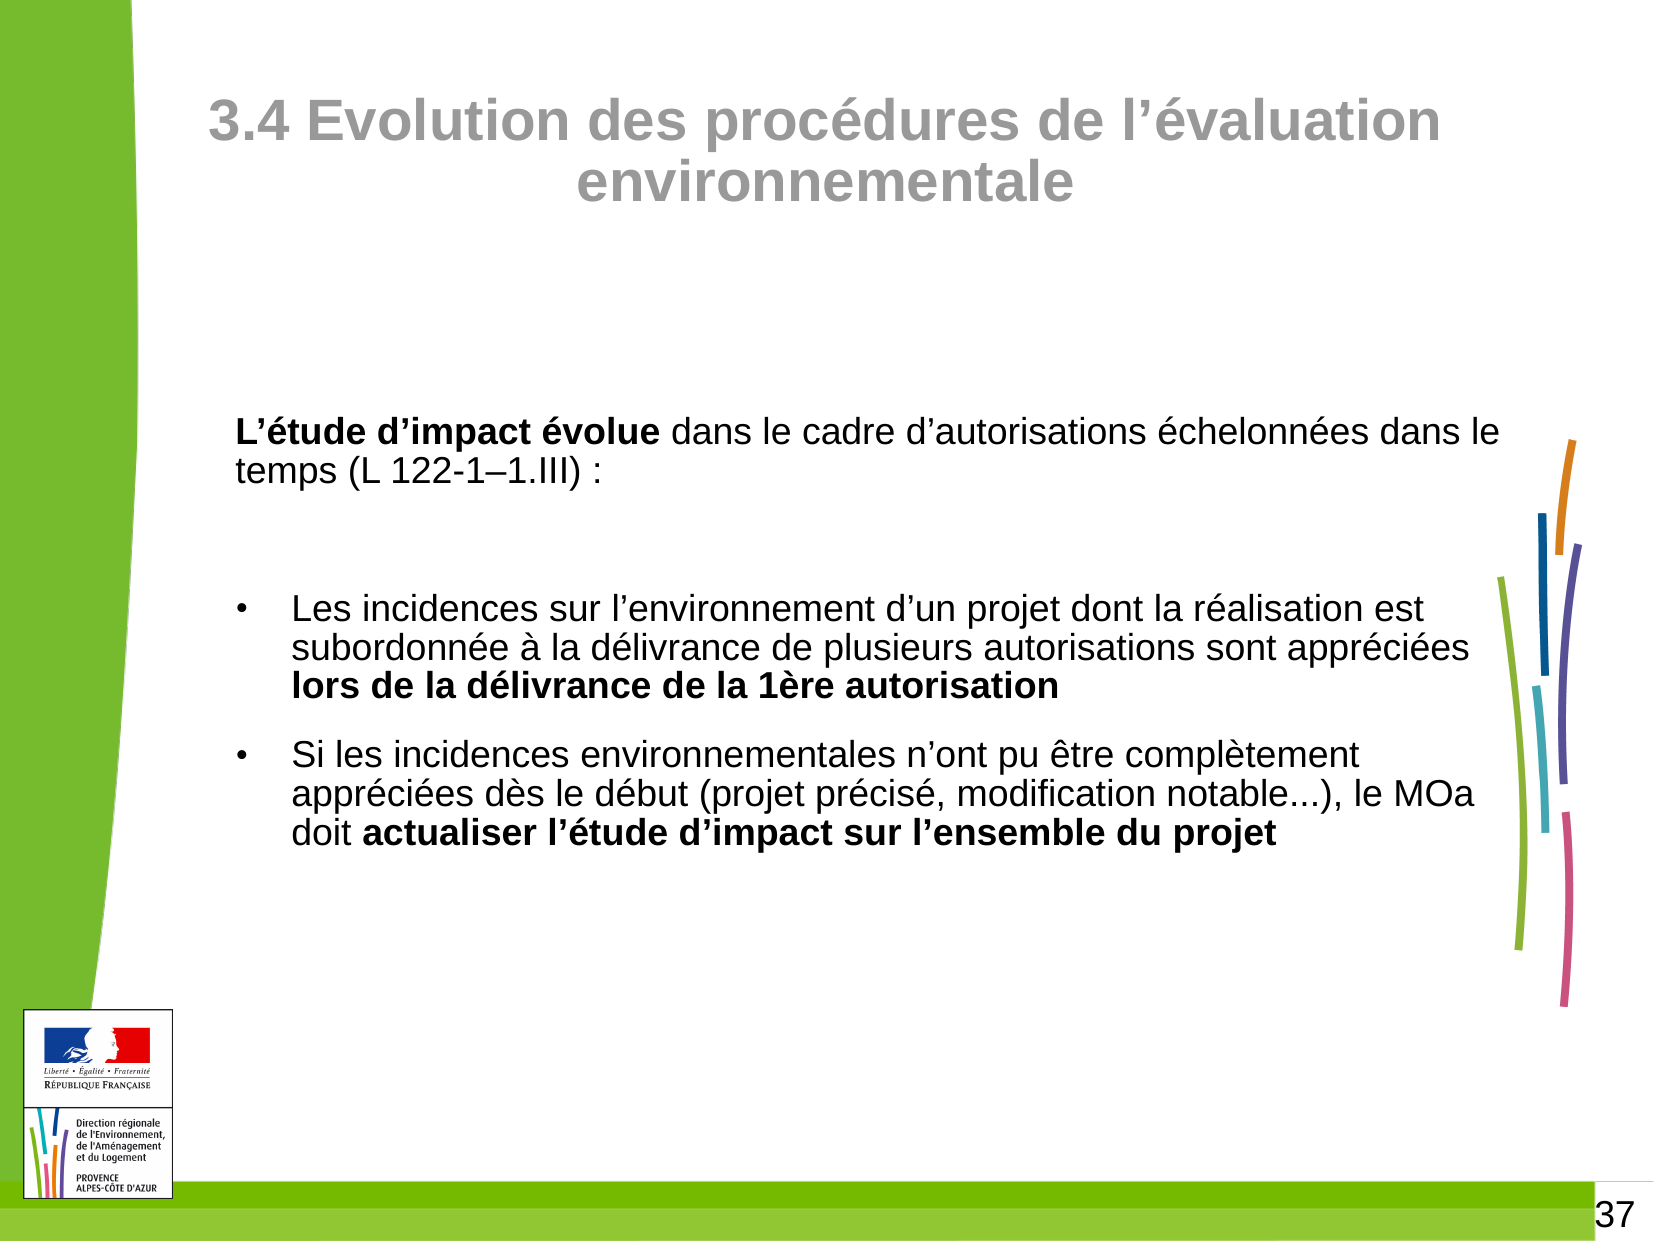

# 3.4 Evolution des procédures de l’évaluation environnementale
L’étude d’impact évolue dans le cadre d’autorisations échelonnées dans le temps (L 122-1–1.III) :
Les incidences sur l’environnement d’un projet dont la réalisation est subordonnée à la délivrance de plusieurs autorisations sont appréciées lors de la délivrance de la 1ère autorisation
Si les incidences environnementales n’ont pu être complètement appréciées dès le début (projet précisé, modification notable...), le MOa doit actualiser l’étude d’impact sur l’ensemble du projet